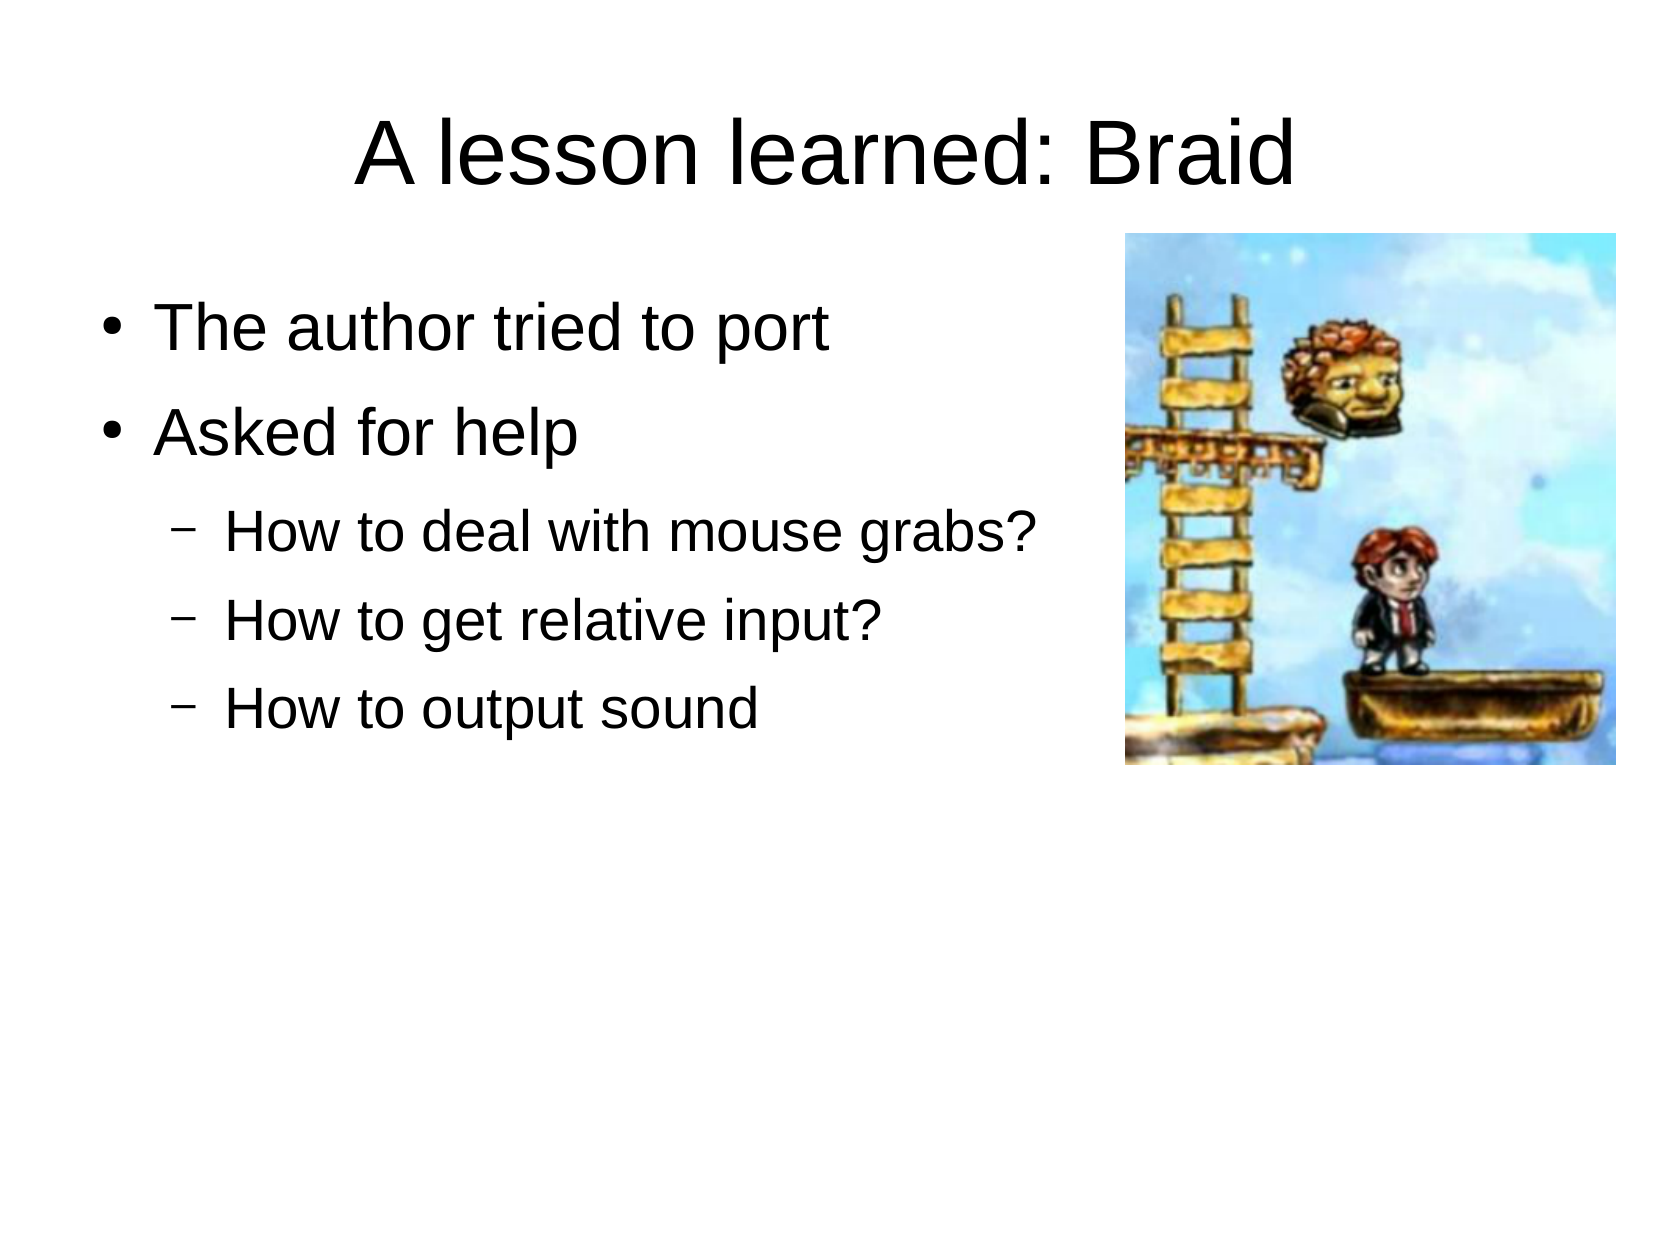

# A lesson learned: Braid
The author tried to port
Asked for help
How to deal with mouse grabs?
How to get relative input?
How to output sound